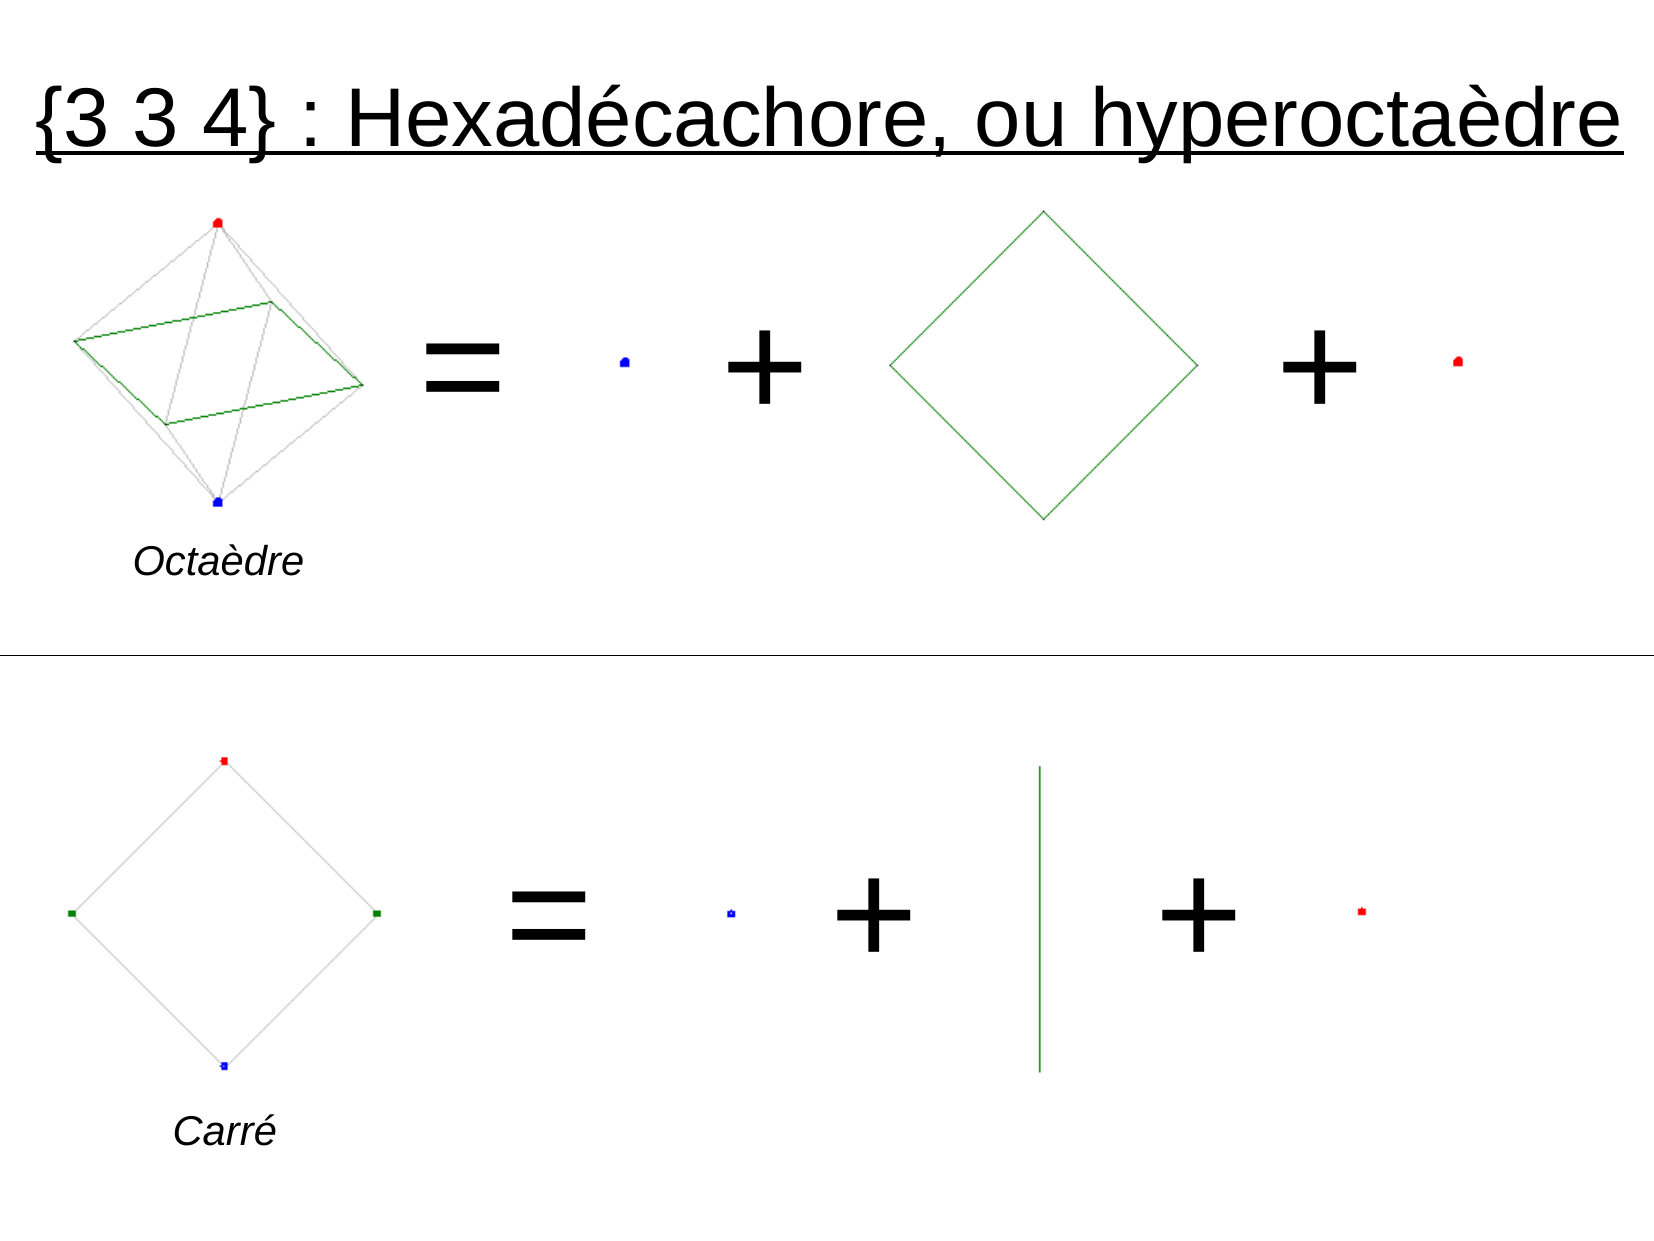

# {3 3 4} : Hexadécachore, ou hyperoctaèdre
=
+
+
Octaèdre
=
+
+
Carré